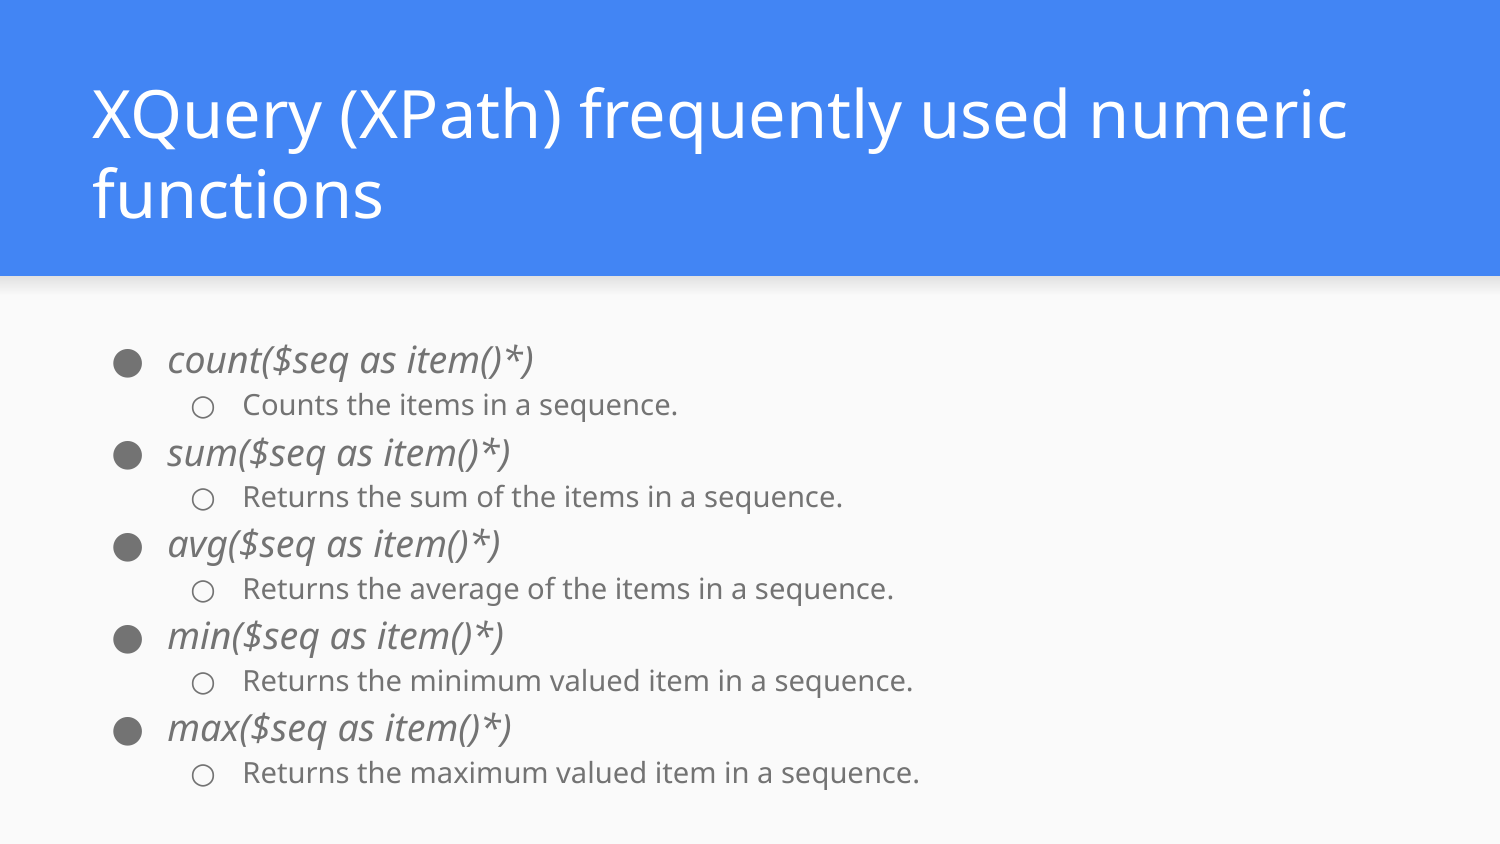

# XQuery (XPath) frequently used numeric functions
count($seq as item()*)
Counts the items in a sequence.
sum($seq as item()*)
Returns the sum of the items in a sequence.
avg($seq as item()*)
Returns the average of the items in a sequence.
min($seq as item()*)
Returns the minimum valued item in a sequence.
max($seq as item()*)
Returns the maximum valued item in a sequence.